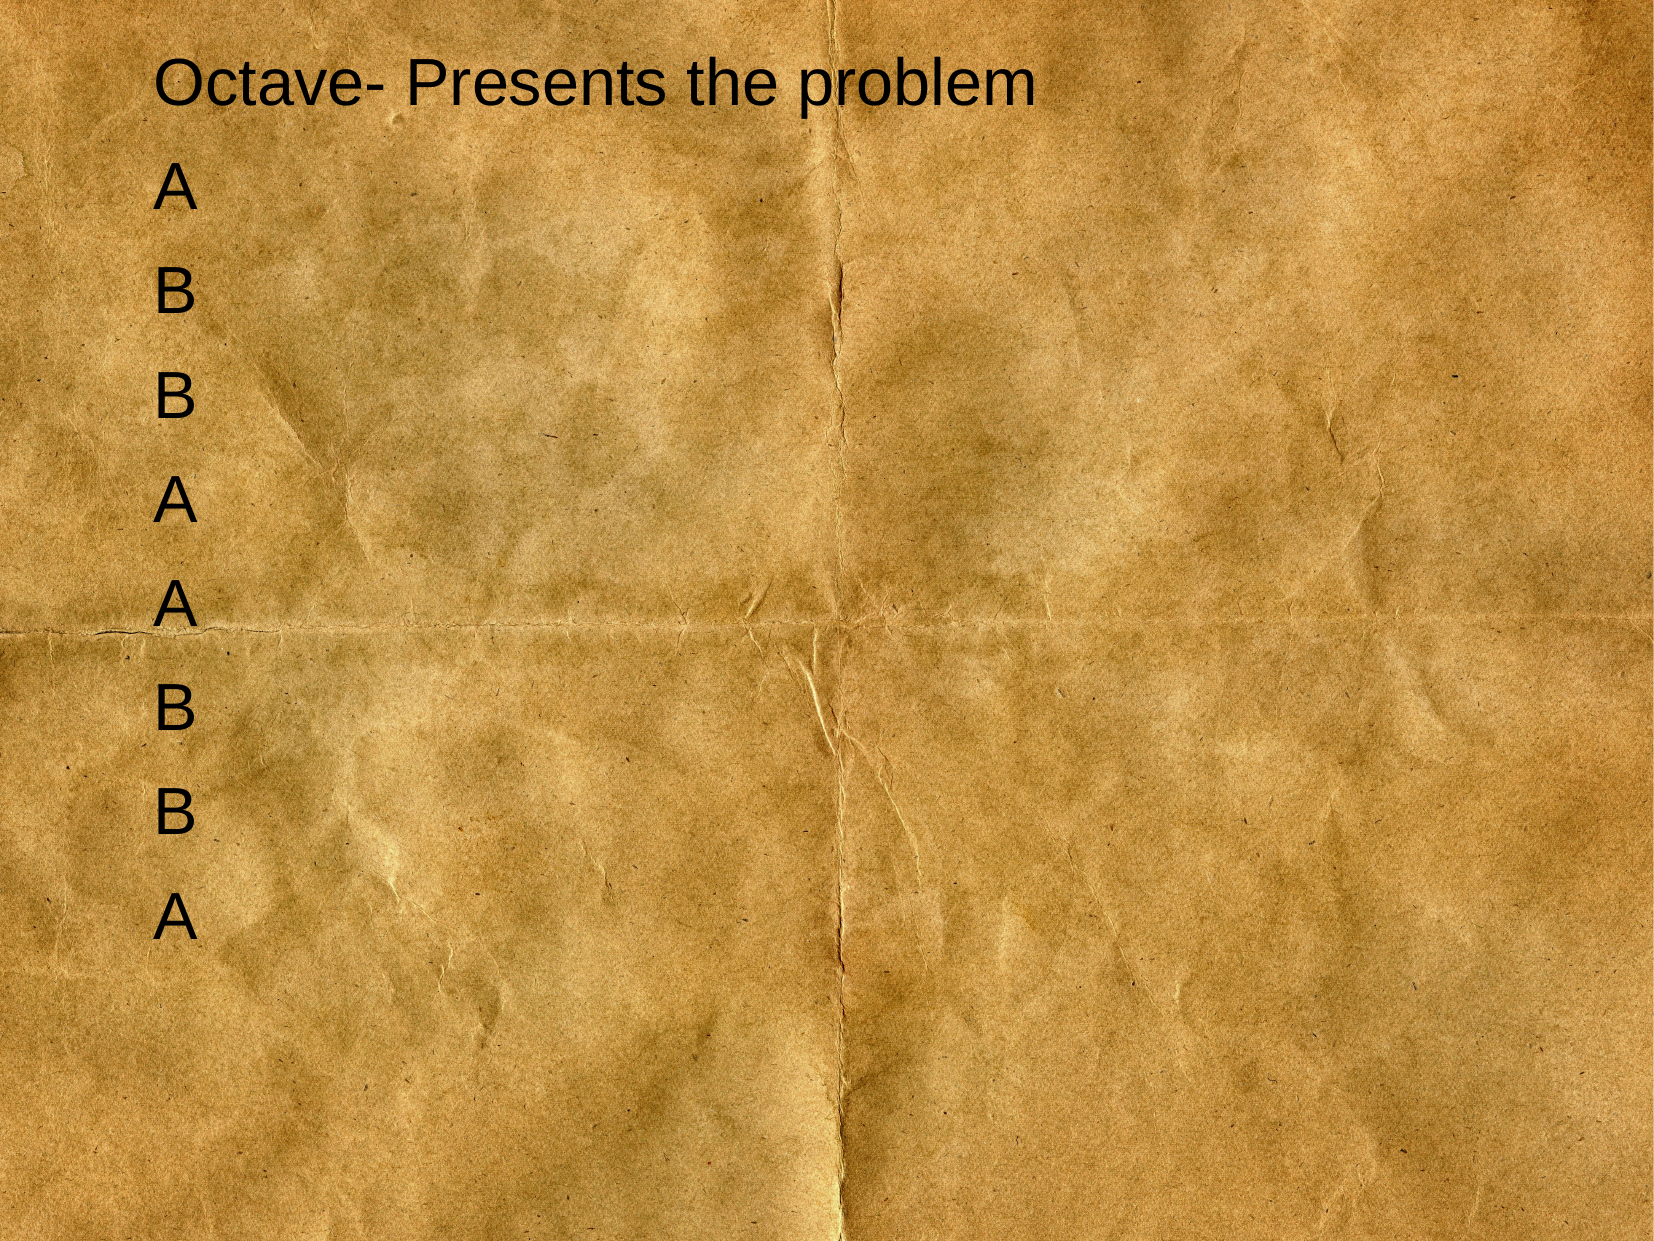

# Octave- Presents the problem
A
B
B
A
A
B
B
A